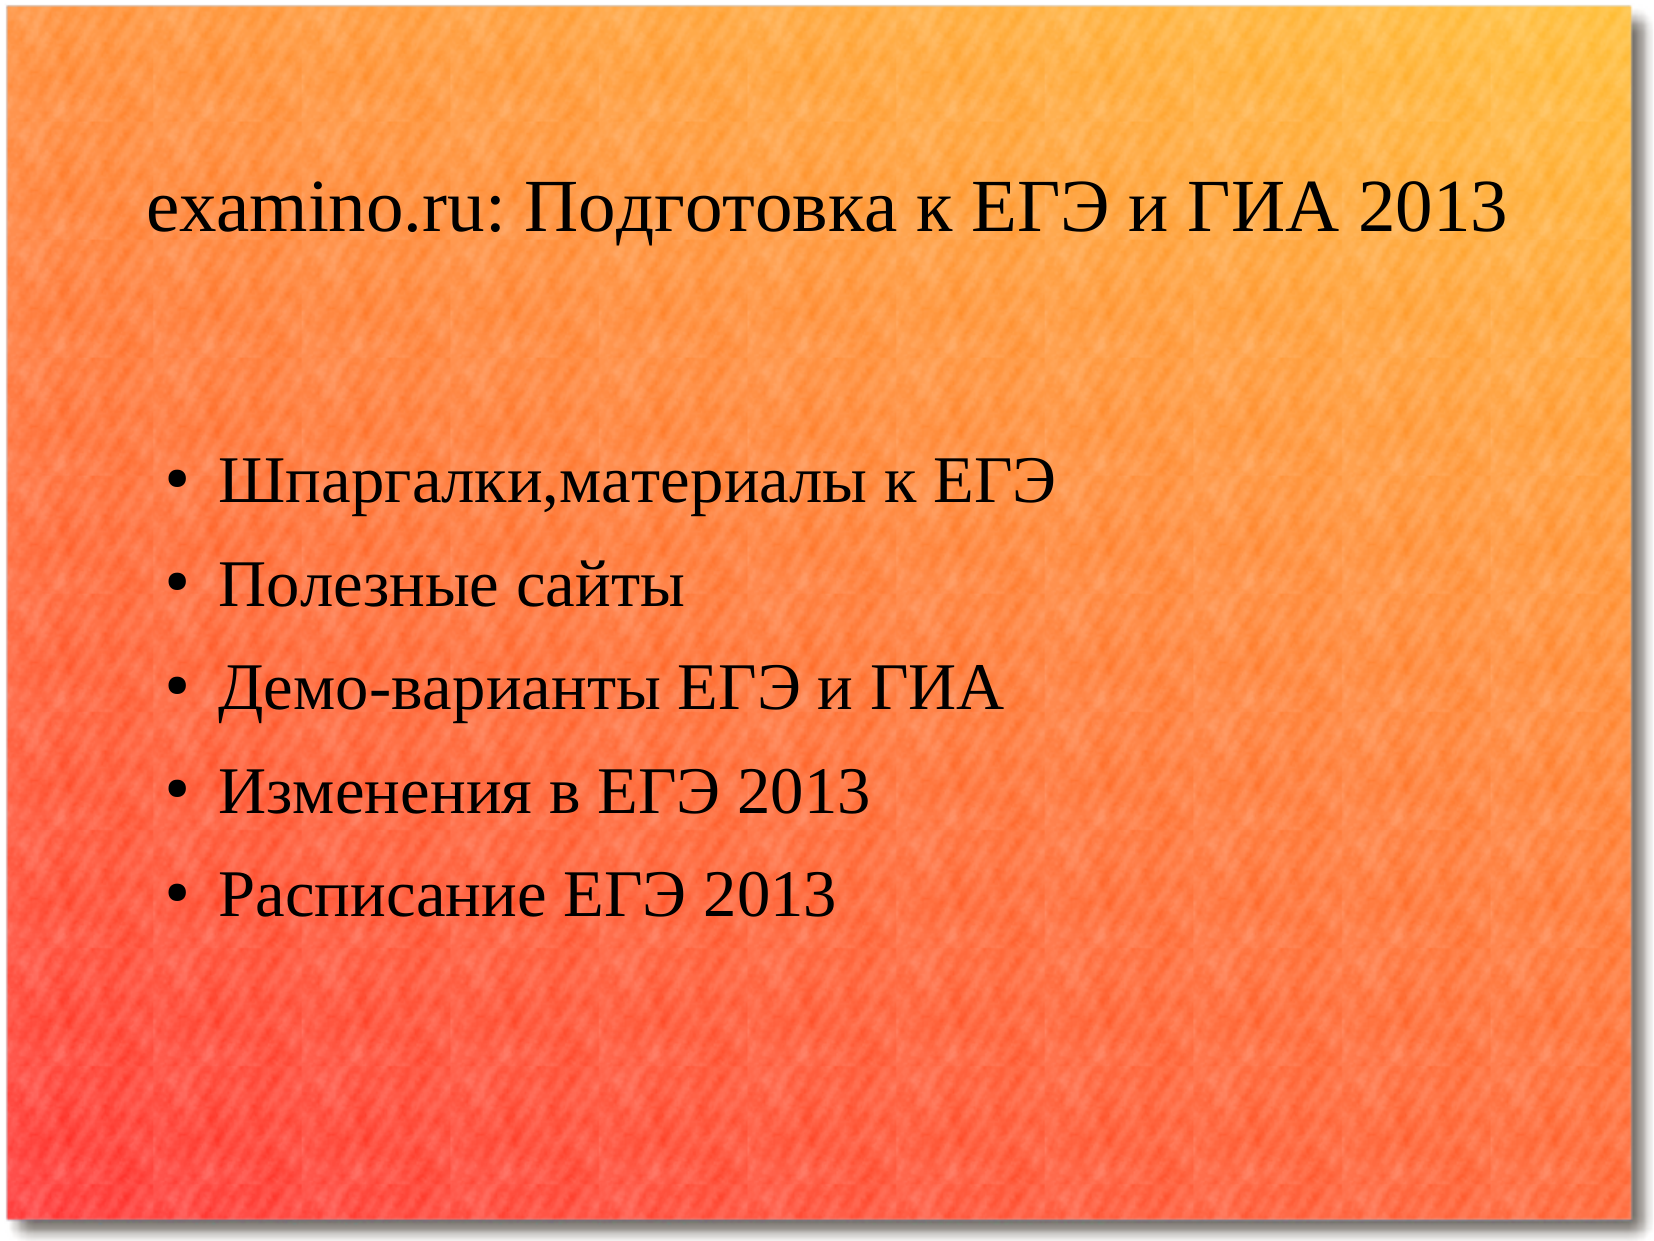

# examino.ru: Подготовка к ЕГЭ и ГИА 2013
Шпаргалки,материалы к ЕГЭ
Полезные сайты
Демо-варианты ЕГЭ и ГИА
Изменения в ЕГЭ 2013
Расписание ЕГЭ 2013